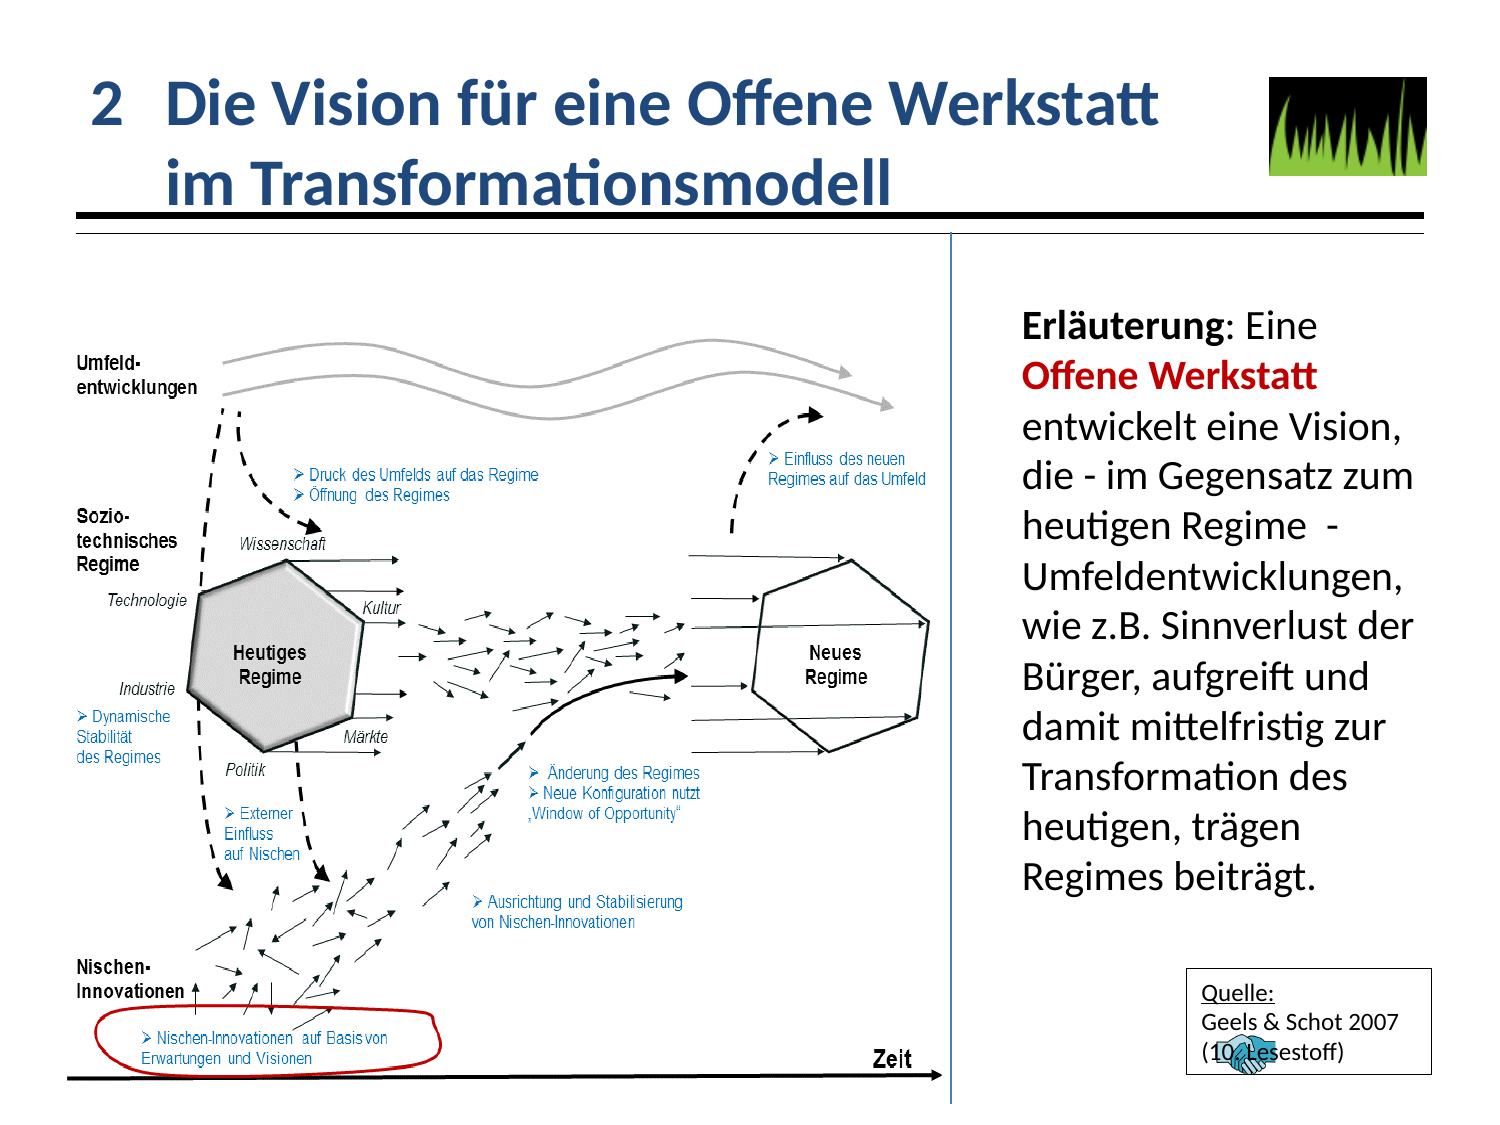

# 2	Die Vision für eine Offene Werkstatt im Transformationsmodell
Erläuterung: Eine Offene Werkstatt entwickelt eine Vision, die - im Gegensatz zum heutigen Regime - Umfeldentwicklungen, wie z.B. Sinnverlust der Bürger, aufgreift und damit mittelfristig zur Transformation des heutigen, trägen Regimes beiträgt.
Quelle:
Geels & Schot 2007
(10. Lesestoff)